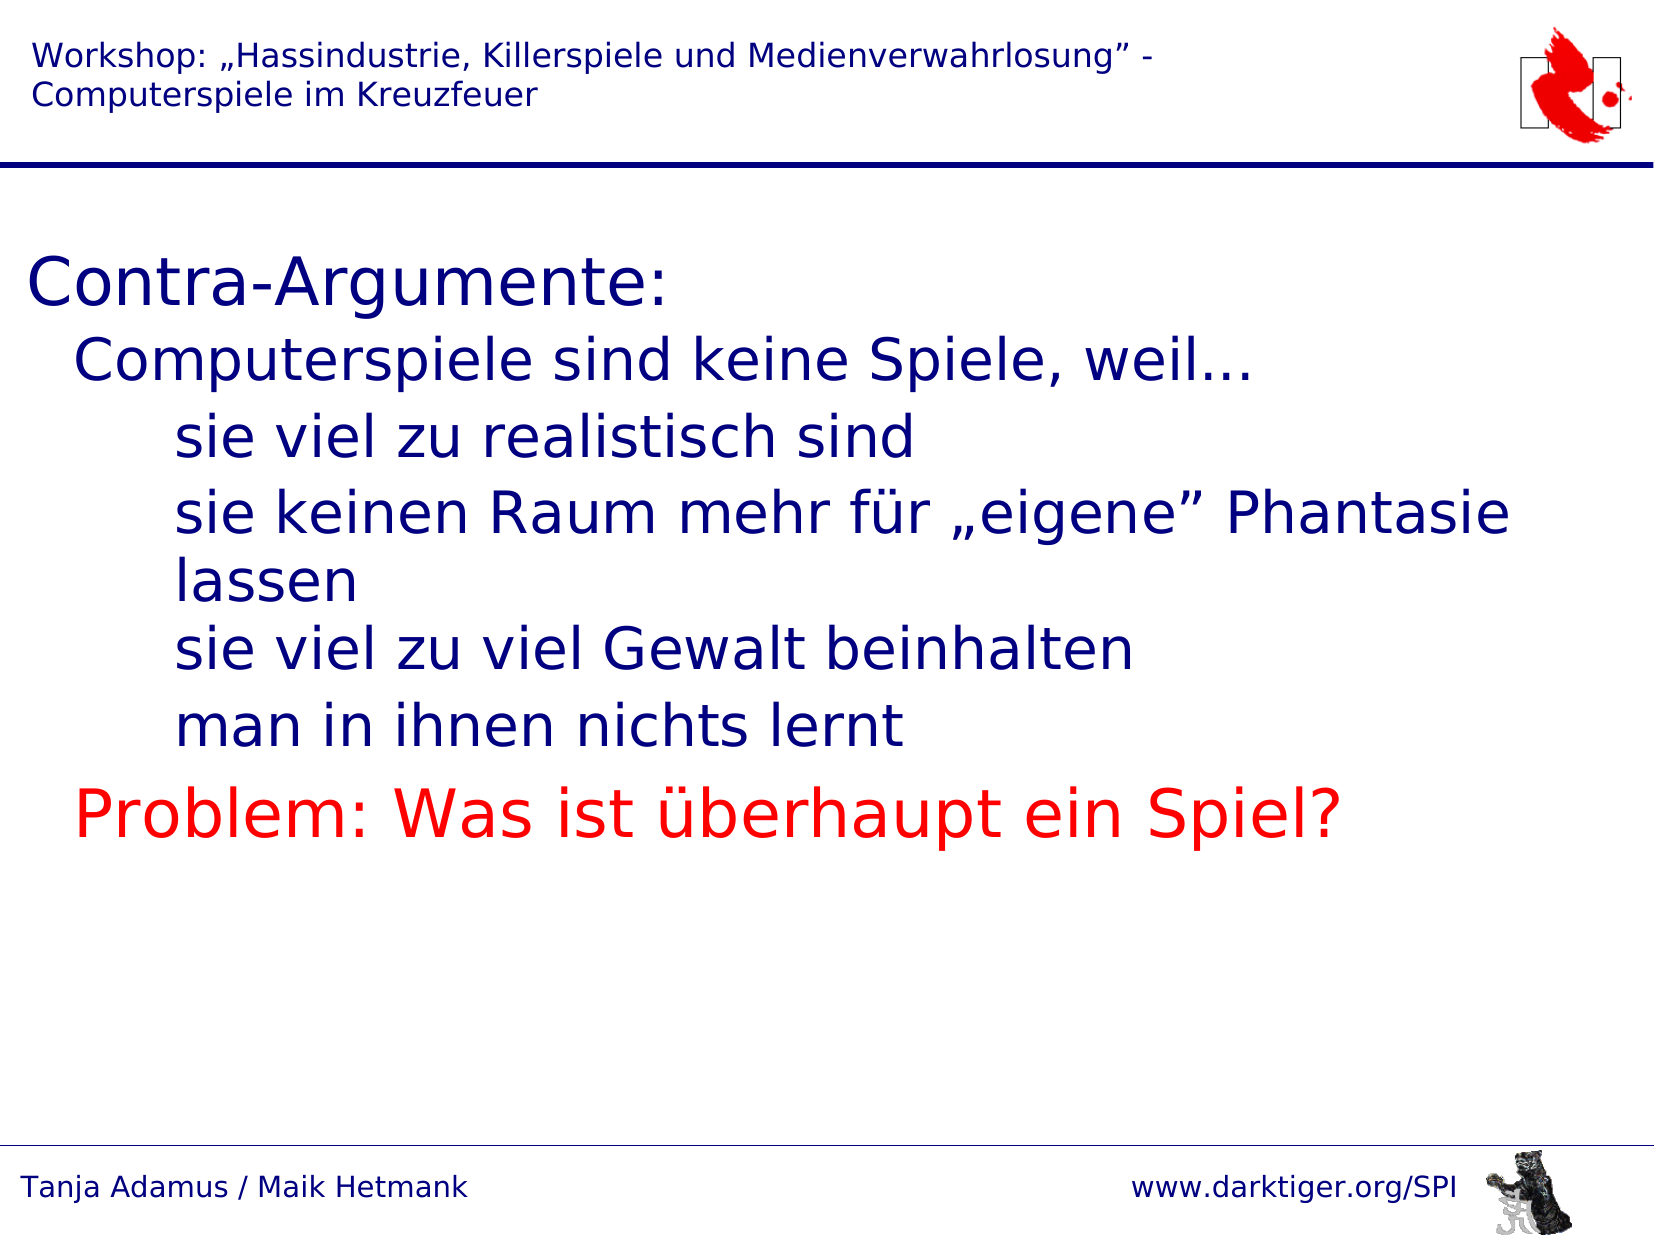

Workshop: „Hassindustrie, Killerspiele und Medienverwahrlosung” - Computerspiele im Kreuzfeuer
Contra-Argumente:
Computerspiele sind keine Spiele, weil...
sie viel zu realistisch sind
sie keinen Raum mehr für „eigene” Phantasie lassen
sie viel zu viel Gewalt beinhalten
man in ihnen nichts lernt
Problem: Was ist überhaupt ein Spiel?